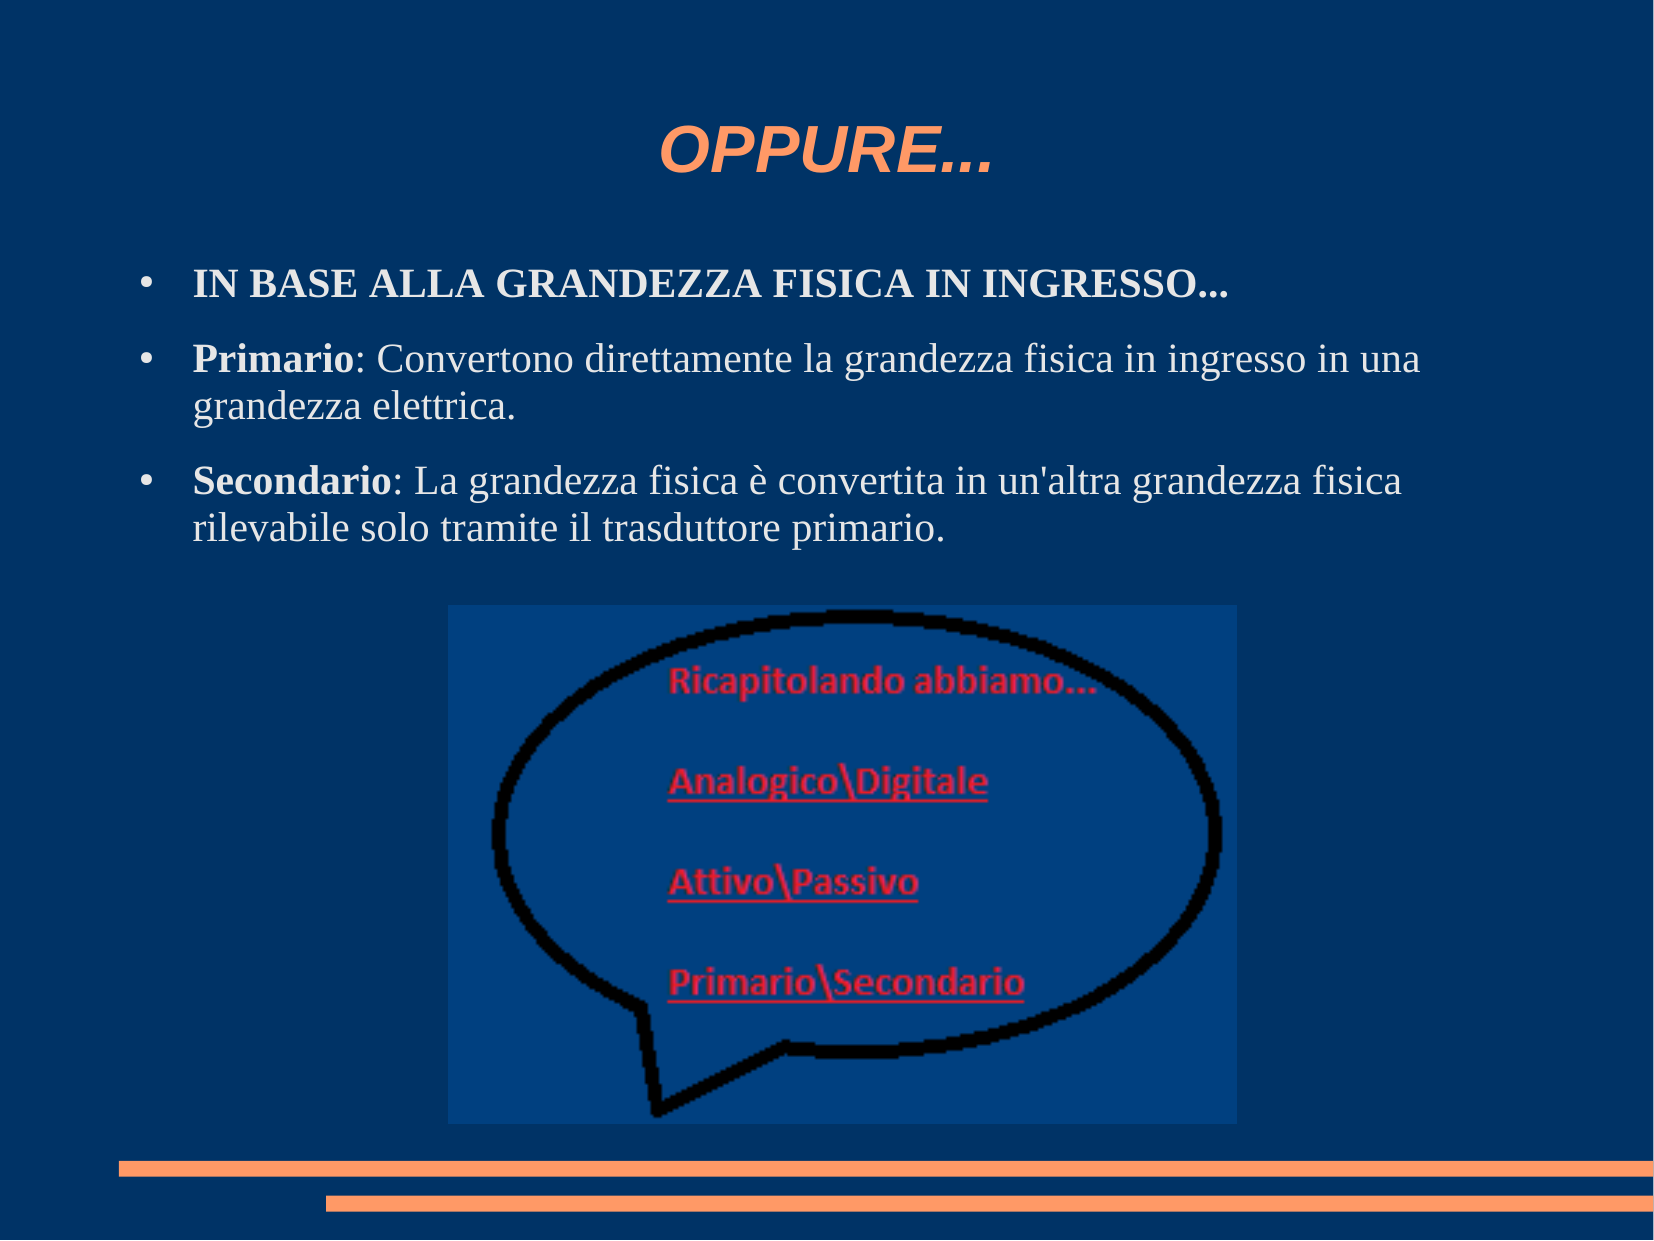

# OPPURE...
IN BASE ALLA GRANDEZZA FISICA IN INGRESSO...
Primario: Convertono direttamente la grandezza fisica in ingresso in una grandezza elettrica.
Secondario: La grandezza fisica è convertita in un'altra grandezza fisica rilevabile solo tramite il trasduttore primario.